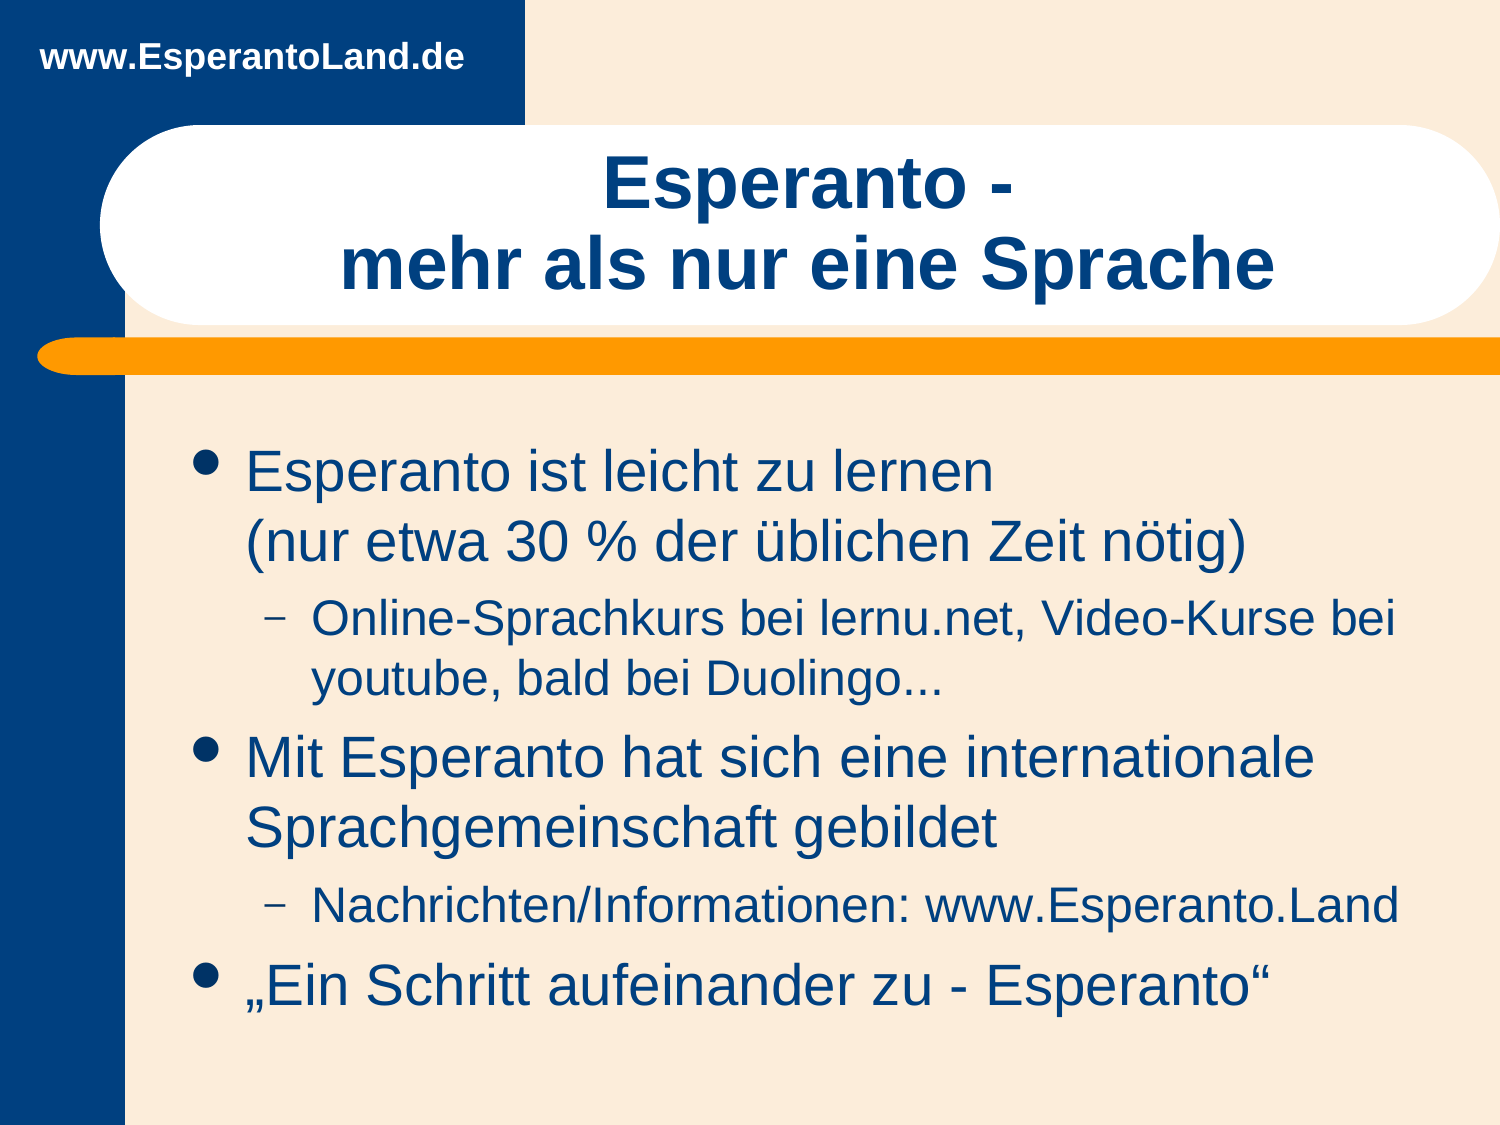

# Esperanto - mehr als nur eine Sprache
Esperanto ist leicht zu lernen
(nur etwa 30 % der üblichen Zeit nötig)
Online-Sprachkurs bei lernu.net, Video-Kurse bei youtube, bald bei Duolingo...
Mit Esperanto hat sich eine internationale Sprachgemeinschaft gebildet
Nachrichten/Informationen: www.Esperanto.Land
„Ein Schritt aufeinander zu - Esperanto“